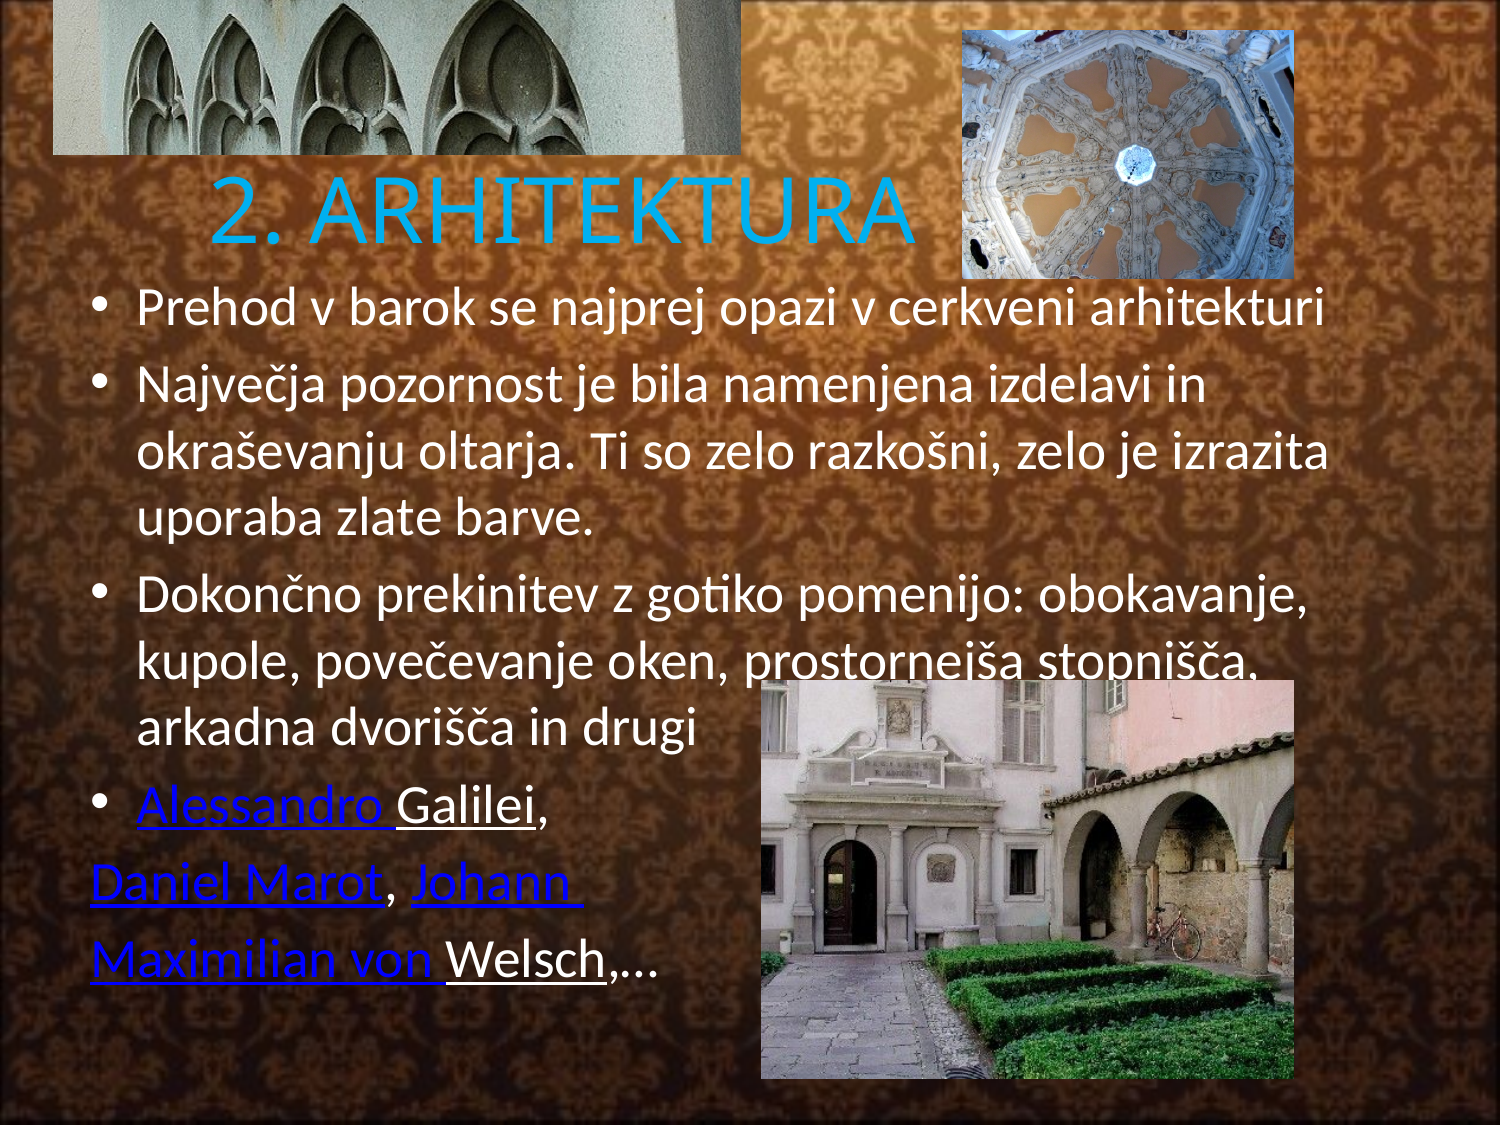

# 2. ARHITEKTURA
Prehod v barok se najprej opazi v cerkveni arhitekturi
Največja pozornost je bila namenjena izdelavi in okraševanju oltarja. Ti so zelo razkošni, zelo je izrazita uporaba zlate barve.
Dokončno prekinitev z gotiko pomenijo: obokavanje, kupole, povečevanje oken, prostornejša stopnišča, arkadna dvorišča in drugi
Alessandro Galilei,
Daniel Marot, Johann
Maximilian von Welsch,…